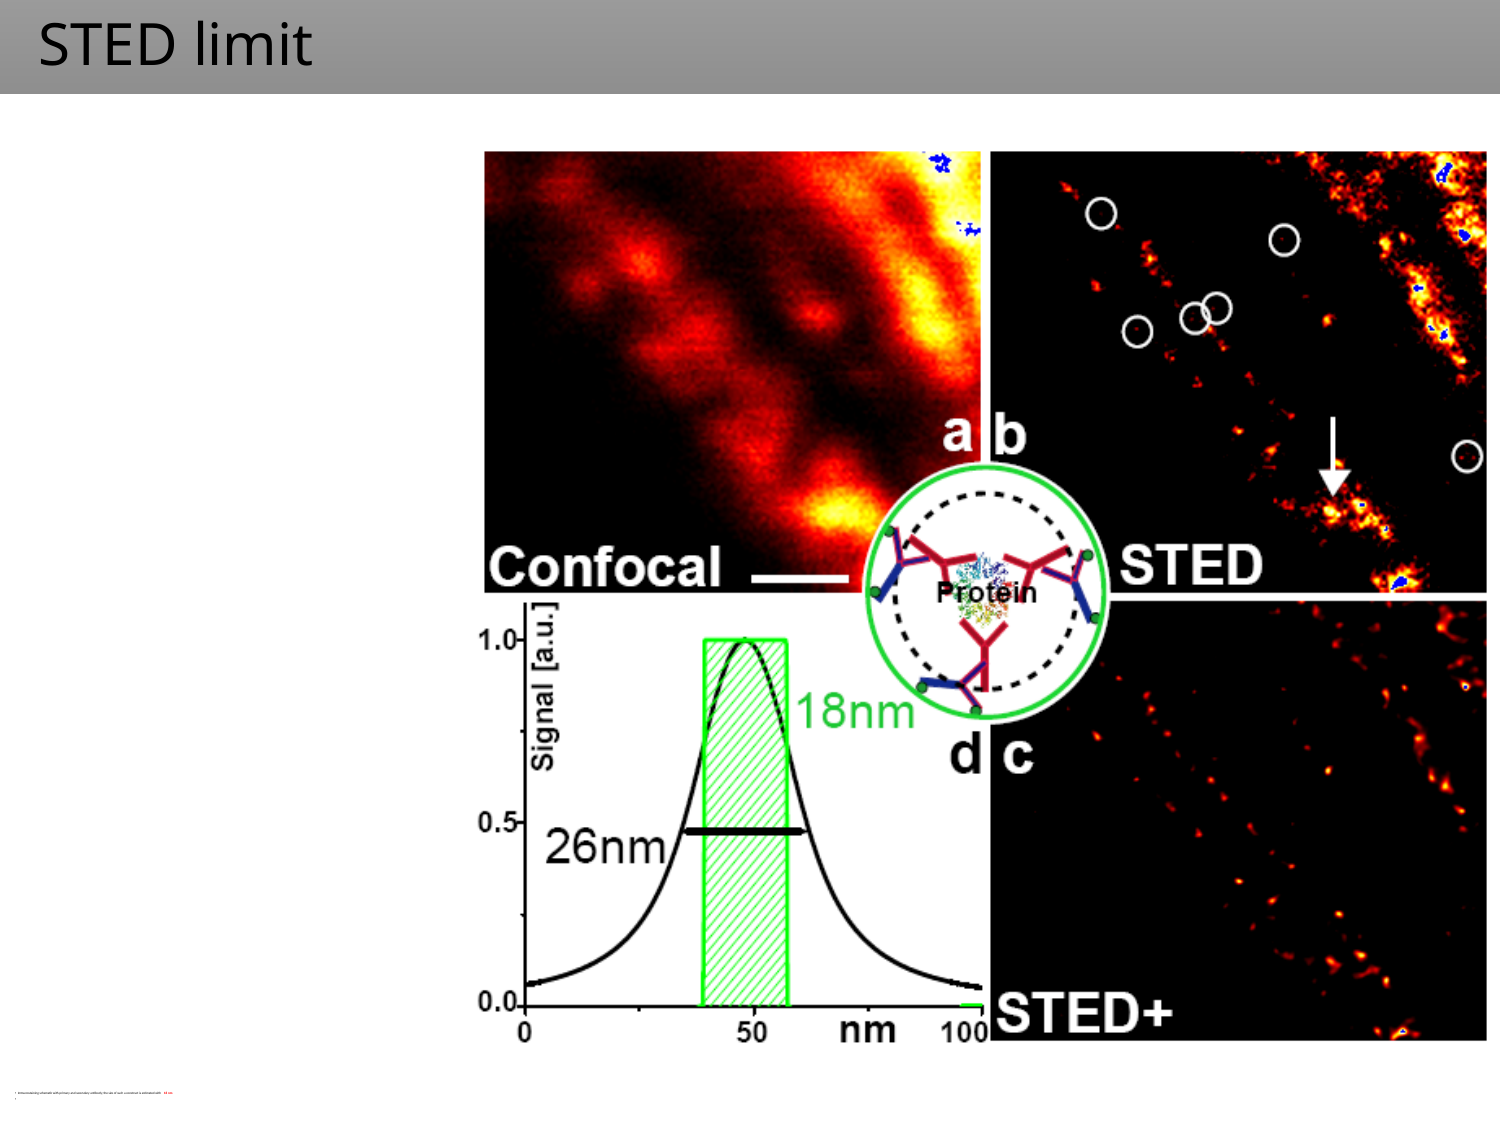

# STED limit
Immunostaining schematic with primary and secondary antibody; the size of such a construct is estimated with 18 nm